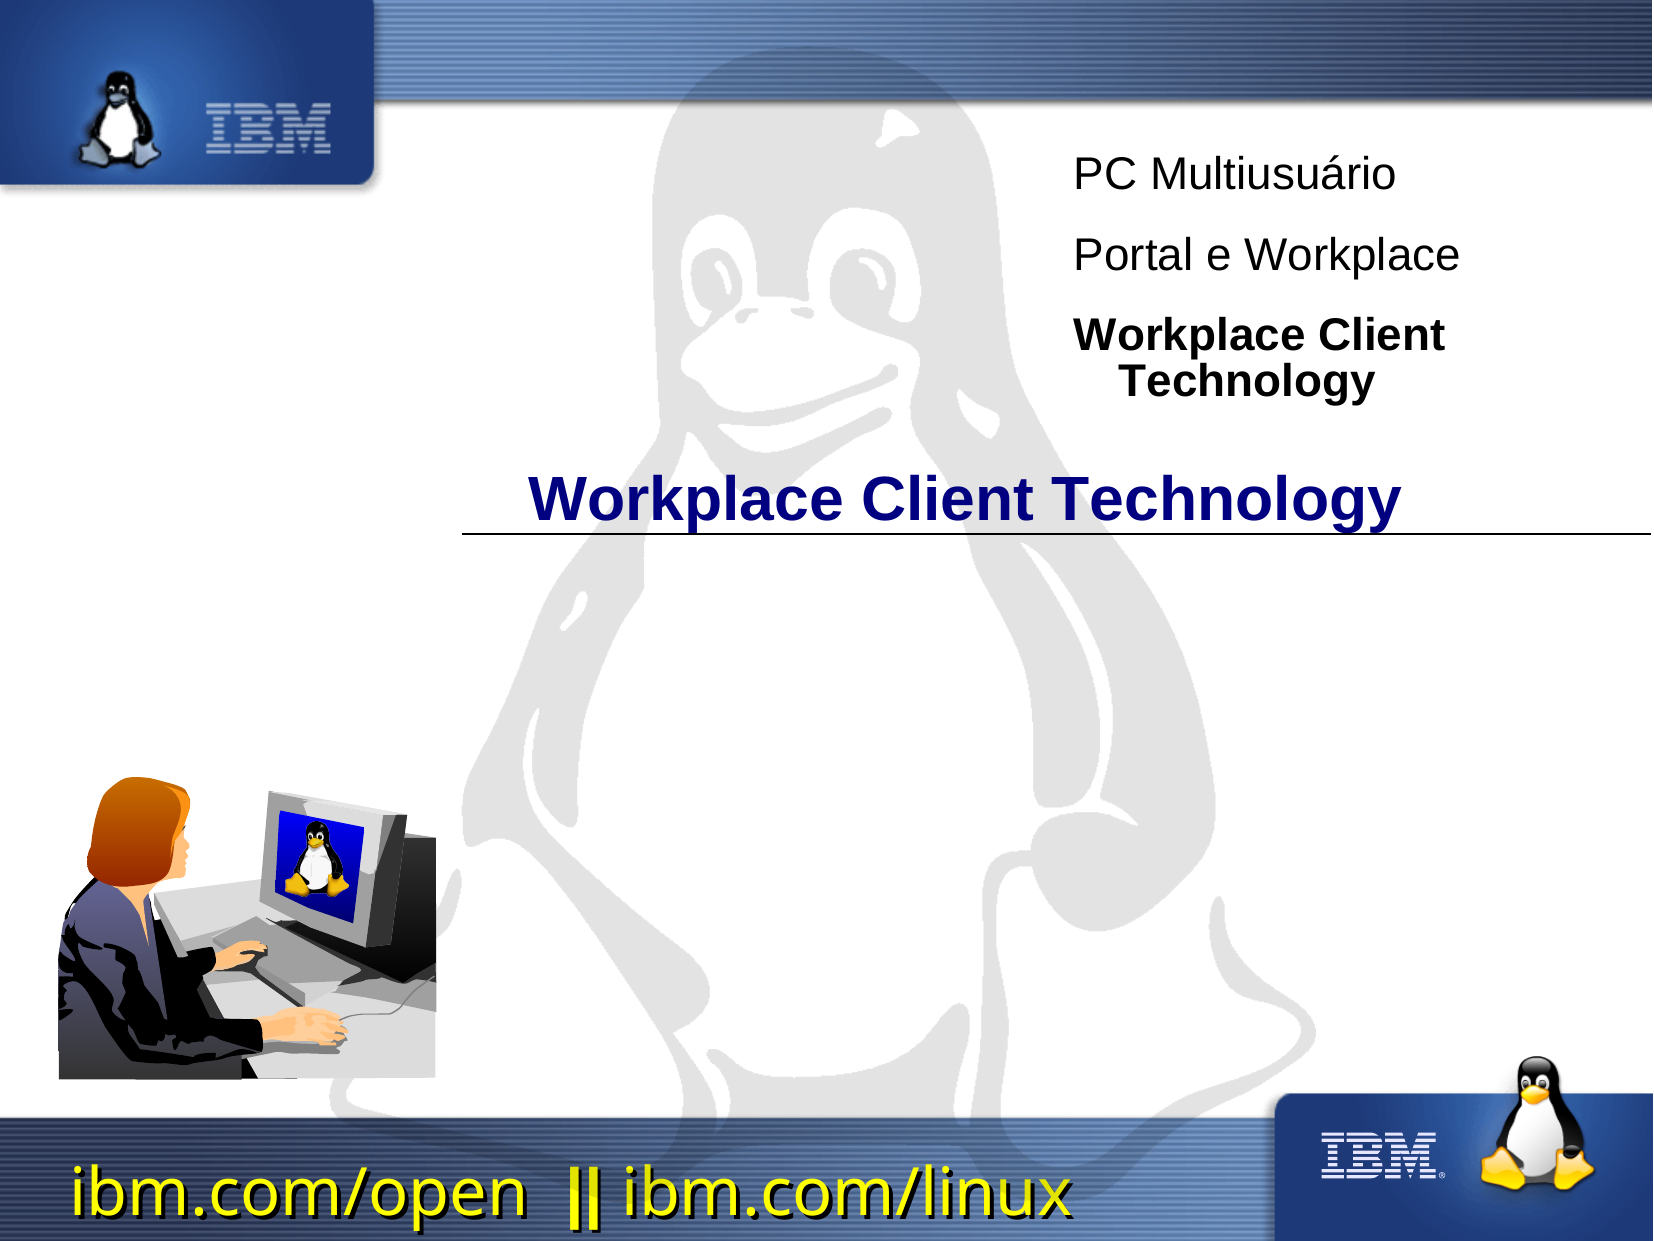

# PC Multiusuário
Portal e Workplace
Workplace Client Technology
Workplace Client Technology